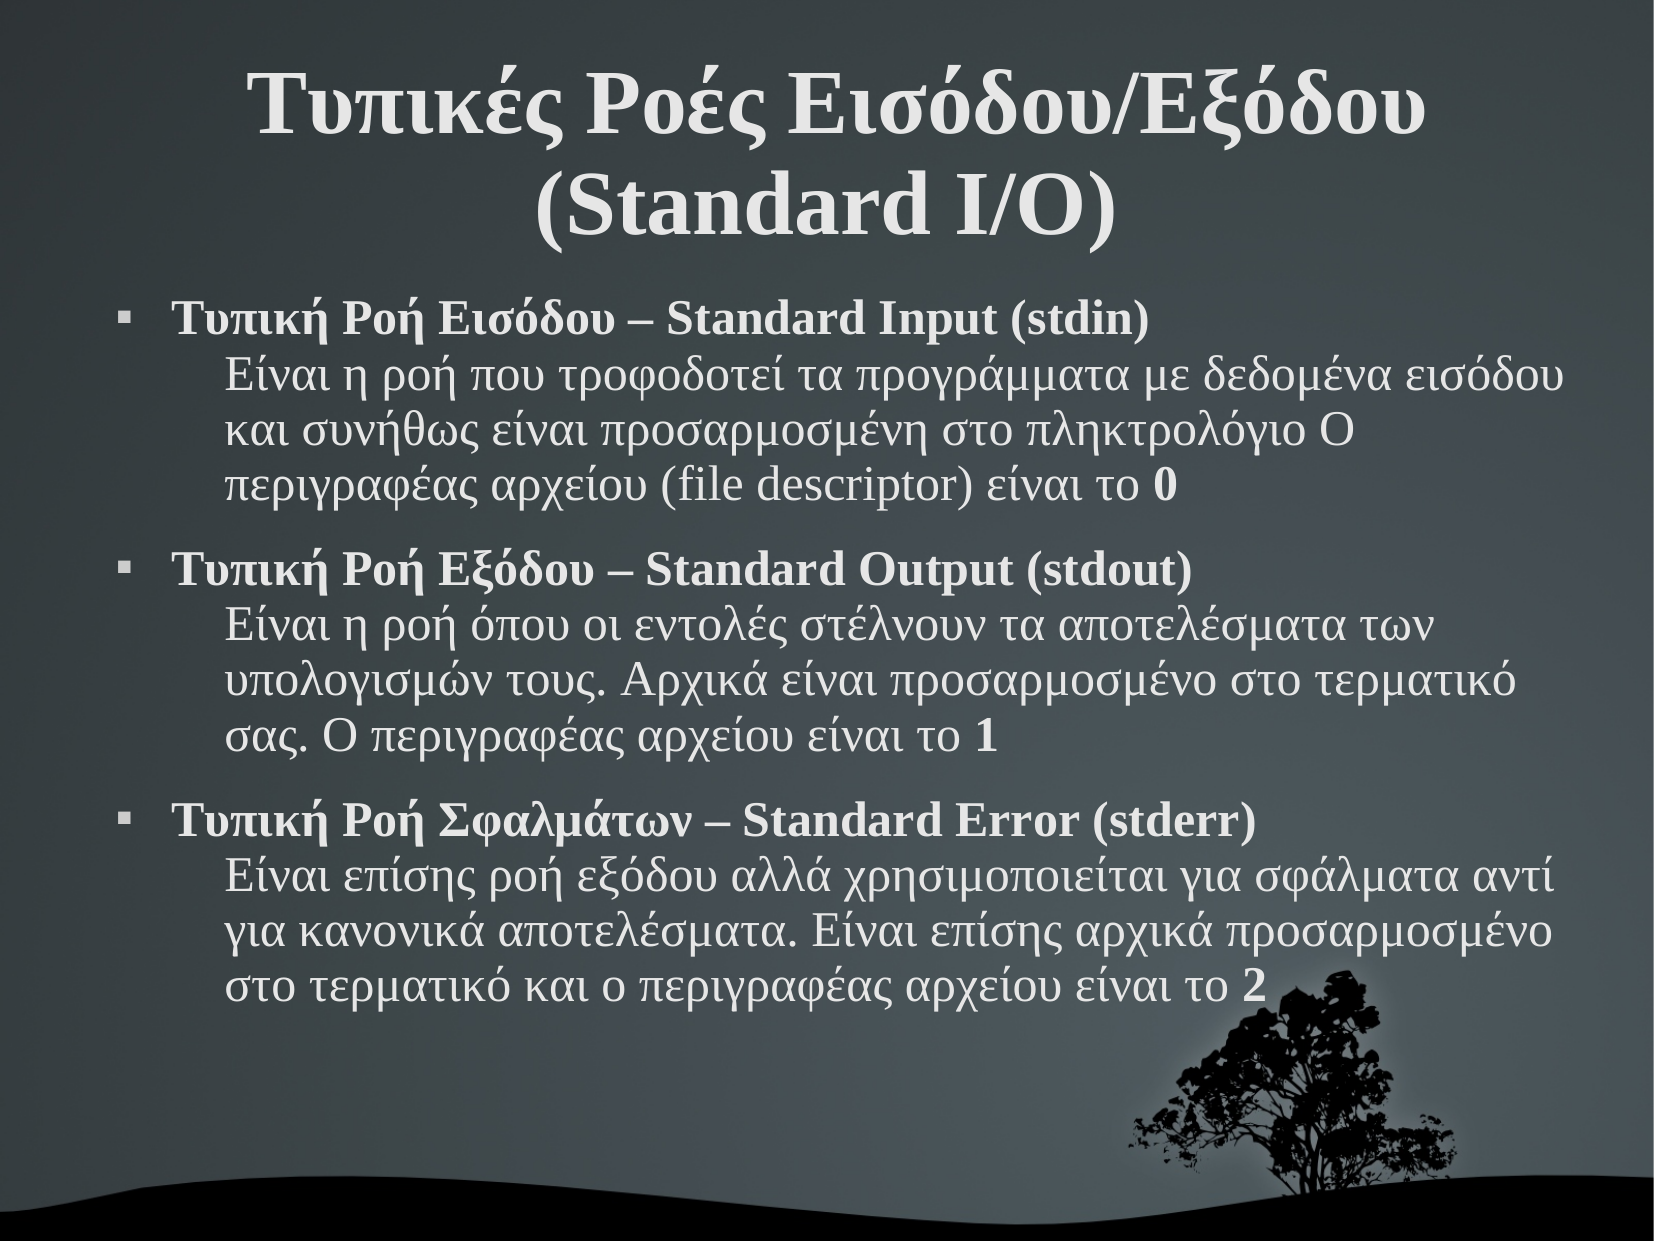

# Τυπικές Ροές Εισόδου/Εξόδου (Standard I/O)
Τυπική Ροή Εισόδου – Standard Input (stdin)
Είναι η ροή που τροφοδοτεί τα προγράμματα με δεδομένα εισόδου και συνήθως είναι προσαρμοσμένη στο πληκτρολόγιο Ο περιγραφέας αρχείου (file descriptor) είναι το 0
Τυπική Ροή Εξόδου – Standard Output (stdout)
Είναι η ροή όπου οι εντολές στέλνουν τα αποτελέσματα των υπολογισμών τους. Αρχικά είναι προσαρμοσμένο στο τερματικό σας. Ο περιγραφέας αρχείου είναι το 1
Τυπική Ροή Σφαλμάτων – Standard Error (stderr)
Είναι επίσης ροή εξόδου αλλά χρησιμοποιείται για σφάλματα αντί για κανονικά αποτελέσματα. Είναι επίσης αρχικά προσαρμοσμένο στο τερματικό και ο περιγραφέας αρχείου είναι το 2